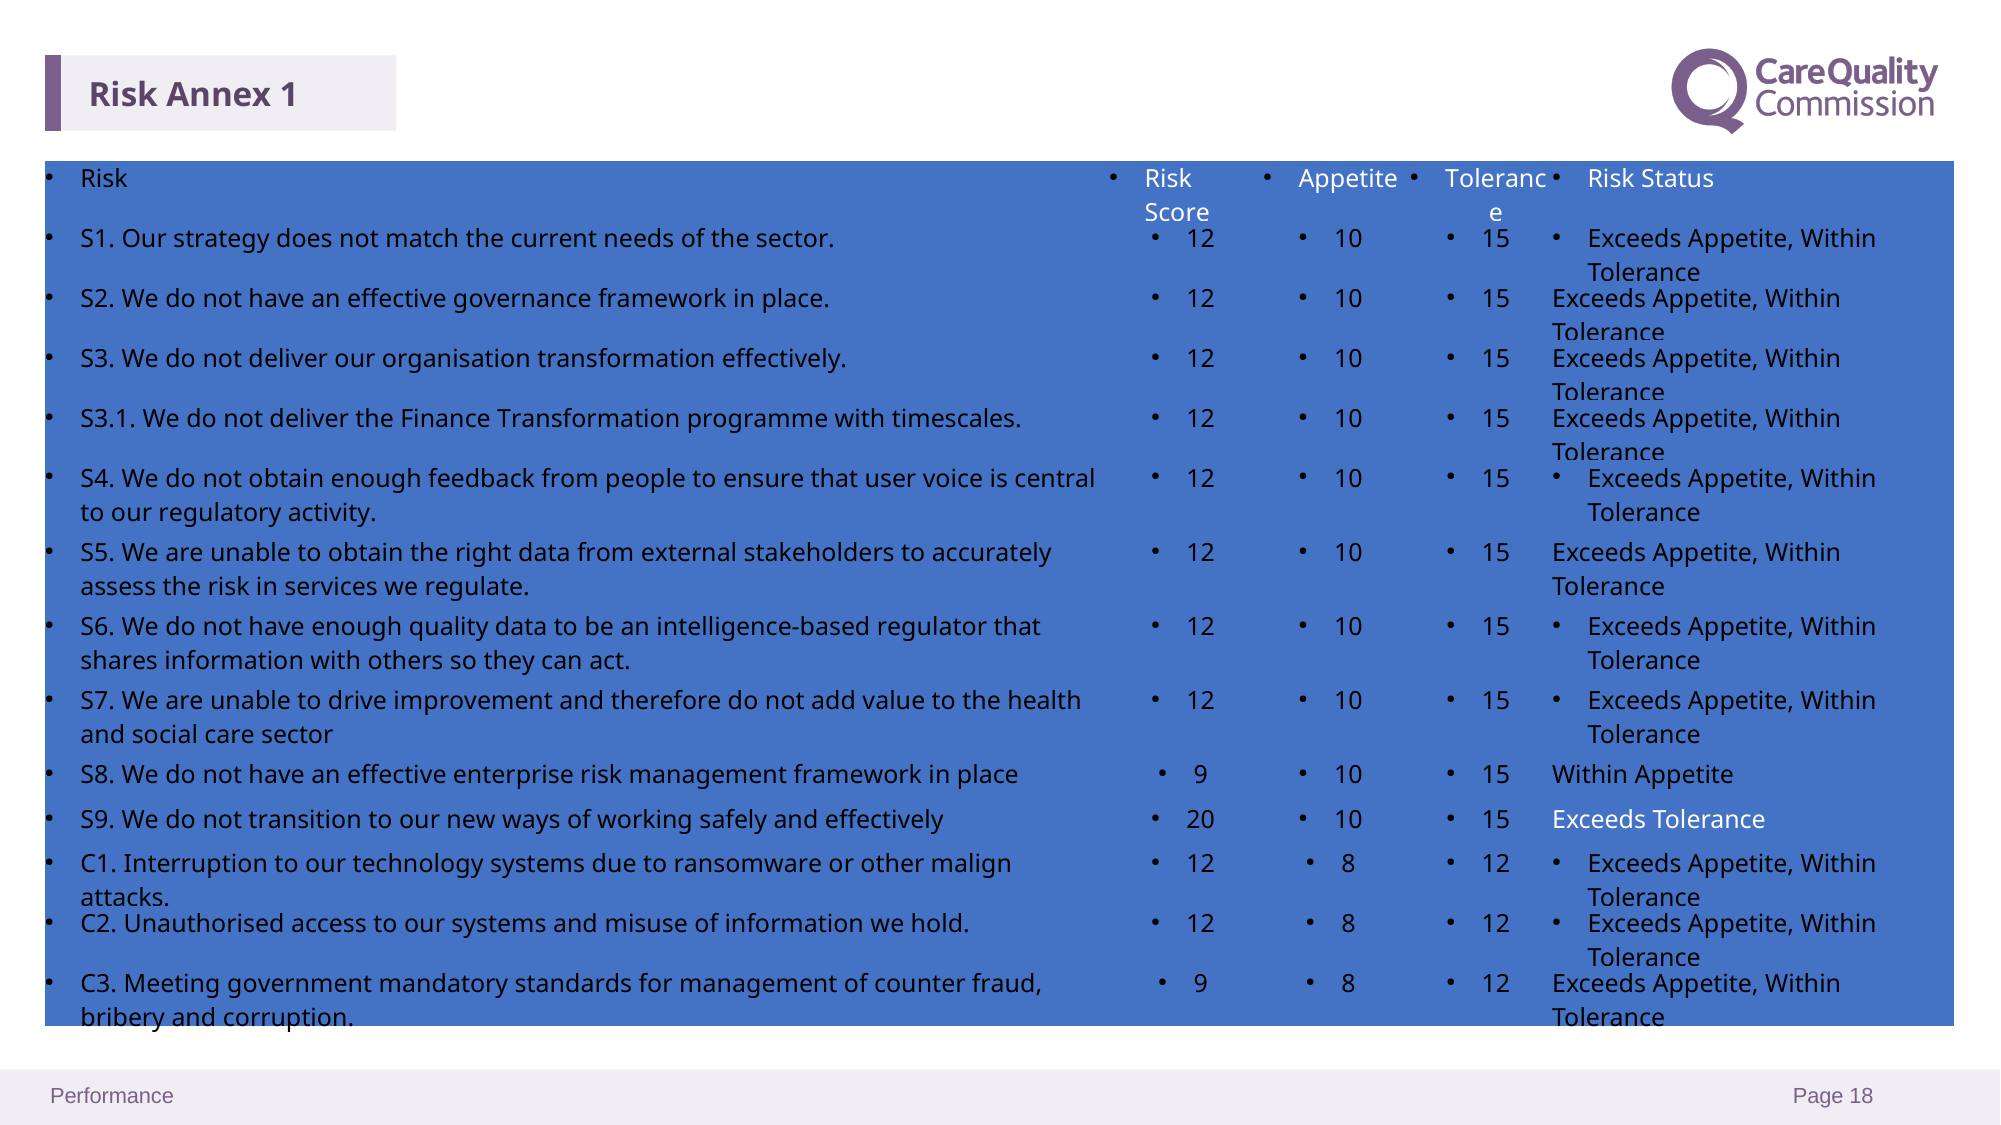

# Risk Annex 1
| Risk | Risk Score | Appetite | Tolerance | Risk Status |
| --- | --- | --- | --- | --- |
| S1. Our strategy does not match the current needs of the sector. | 12 | 10 | 15 | Exceeds Appetite, Within Tolerance |
| S2. We do not have an effective governance framework in place. | 12 | 10 | 15 | Exceeds Appetite, Within Tolerance |
| S3. We do not deliver our organisation transformation effectively. | 12 | 10 | 15 | Exceeds Appetite, Within Tolerance |
| S3.1. We do not deliver the Finance Transformation programme with timescales. | 12 | 10 | 15 | Exceeds Appetite, Within Tolerance |
| S4. We do not obtain enough feedback from people to ensure that user voice is central to our regulatory activity. | 12 | 10 | 15 | Exceeds Appetite, Within Tolerance |
| S5. We are unable to obtain the right data from external stakeholders to accurately assess the risk in services we regulate. | 12 | 10 | 15 | Exceeds Appetite, Within Tolerance |
| S6. We do not have enough quality data to be an intelligence-based regulator that shares information with others so they can act. | 12 | 10 | 15 | Exceeds Appetite, Within Tolerance |
| S7. We are unable to drive improvement and therefore do not add value to the health and social care sector | 12 | 10 | 15 | Exceeds Appetite, Within Tolerance |
| S8. We do not have an effective enterprise risk management framework in place | 9 | 10 | 15 | Within Appetite |
| S9. We do not transition to our new ways of working safely and effectively | 20 | 10 | 15 | Exceeds Tolerance |
| C1. Interruption to our technology systems due to ransomware or other malign attacks. | 12 | 8 | 12 | Exceeds Appetite, Within Tolerance |
| C2. Unauthorised access to our systems and misuse of information we hold. | 12 | 8 | 12 | Exceeds Appetite, Within Tolerance |
| C3. Meeting government mandatory standards for management of counter fraud, bribery and corruption. | 9 | 8 | 12 | Exceeds Appetite, Within Tolerance |
Performance
Page 18